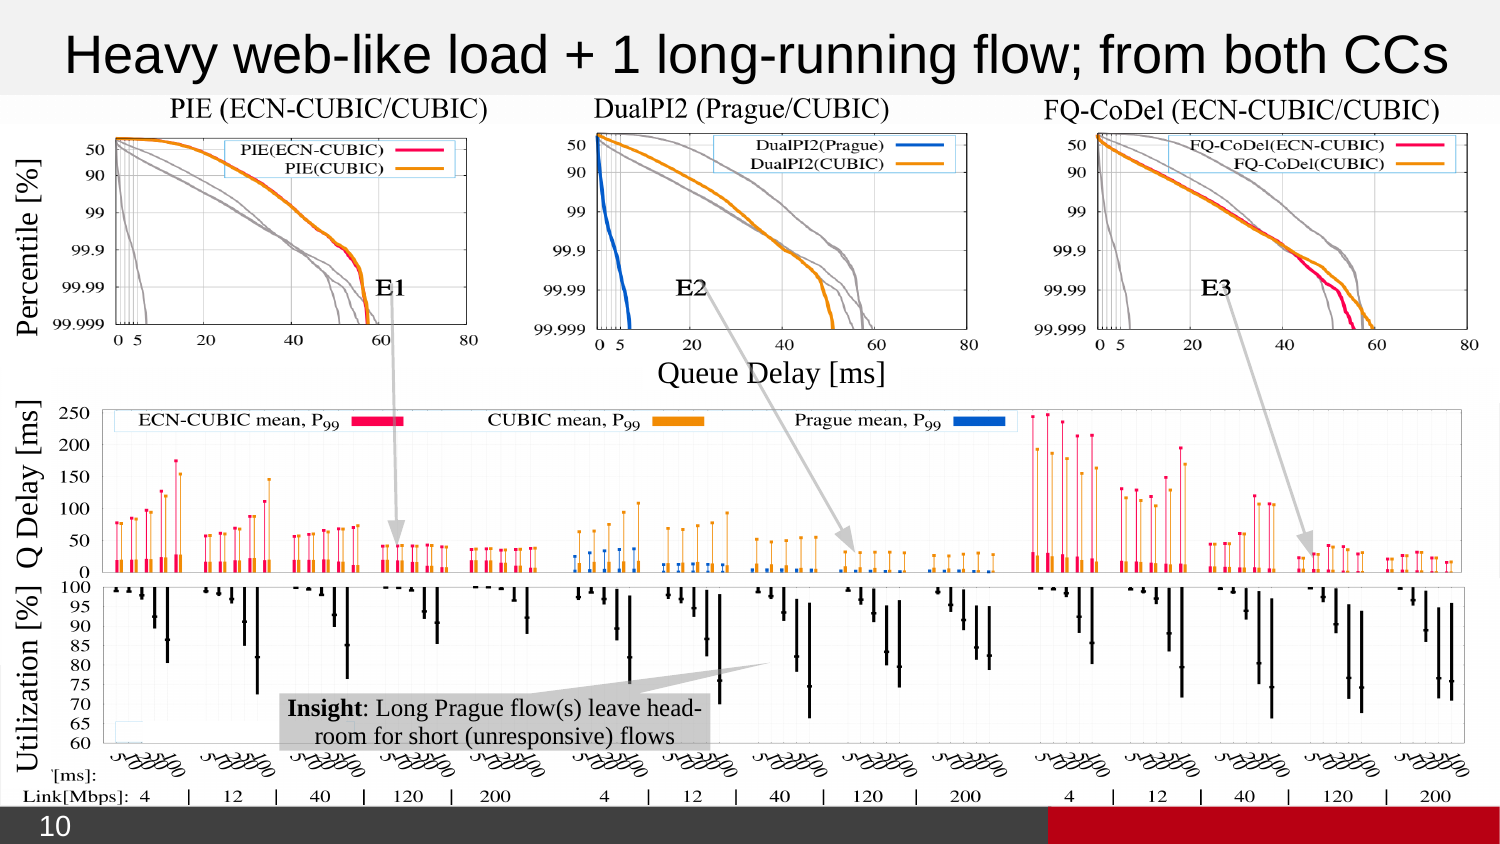

# Heavy web-like load + 1 long-running flow; from both CCs
Queue Delay [ms]
Utilization [%] Q Delay [ms] Percentile [%]
Insight: Long Prague flow(s) leave head-
room for short (unresponsive) flows
10